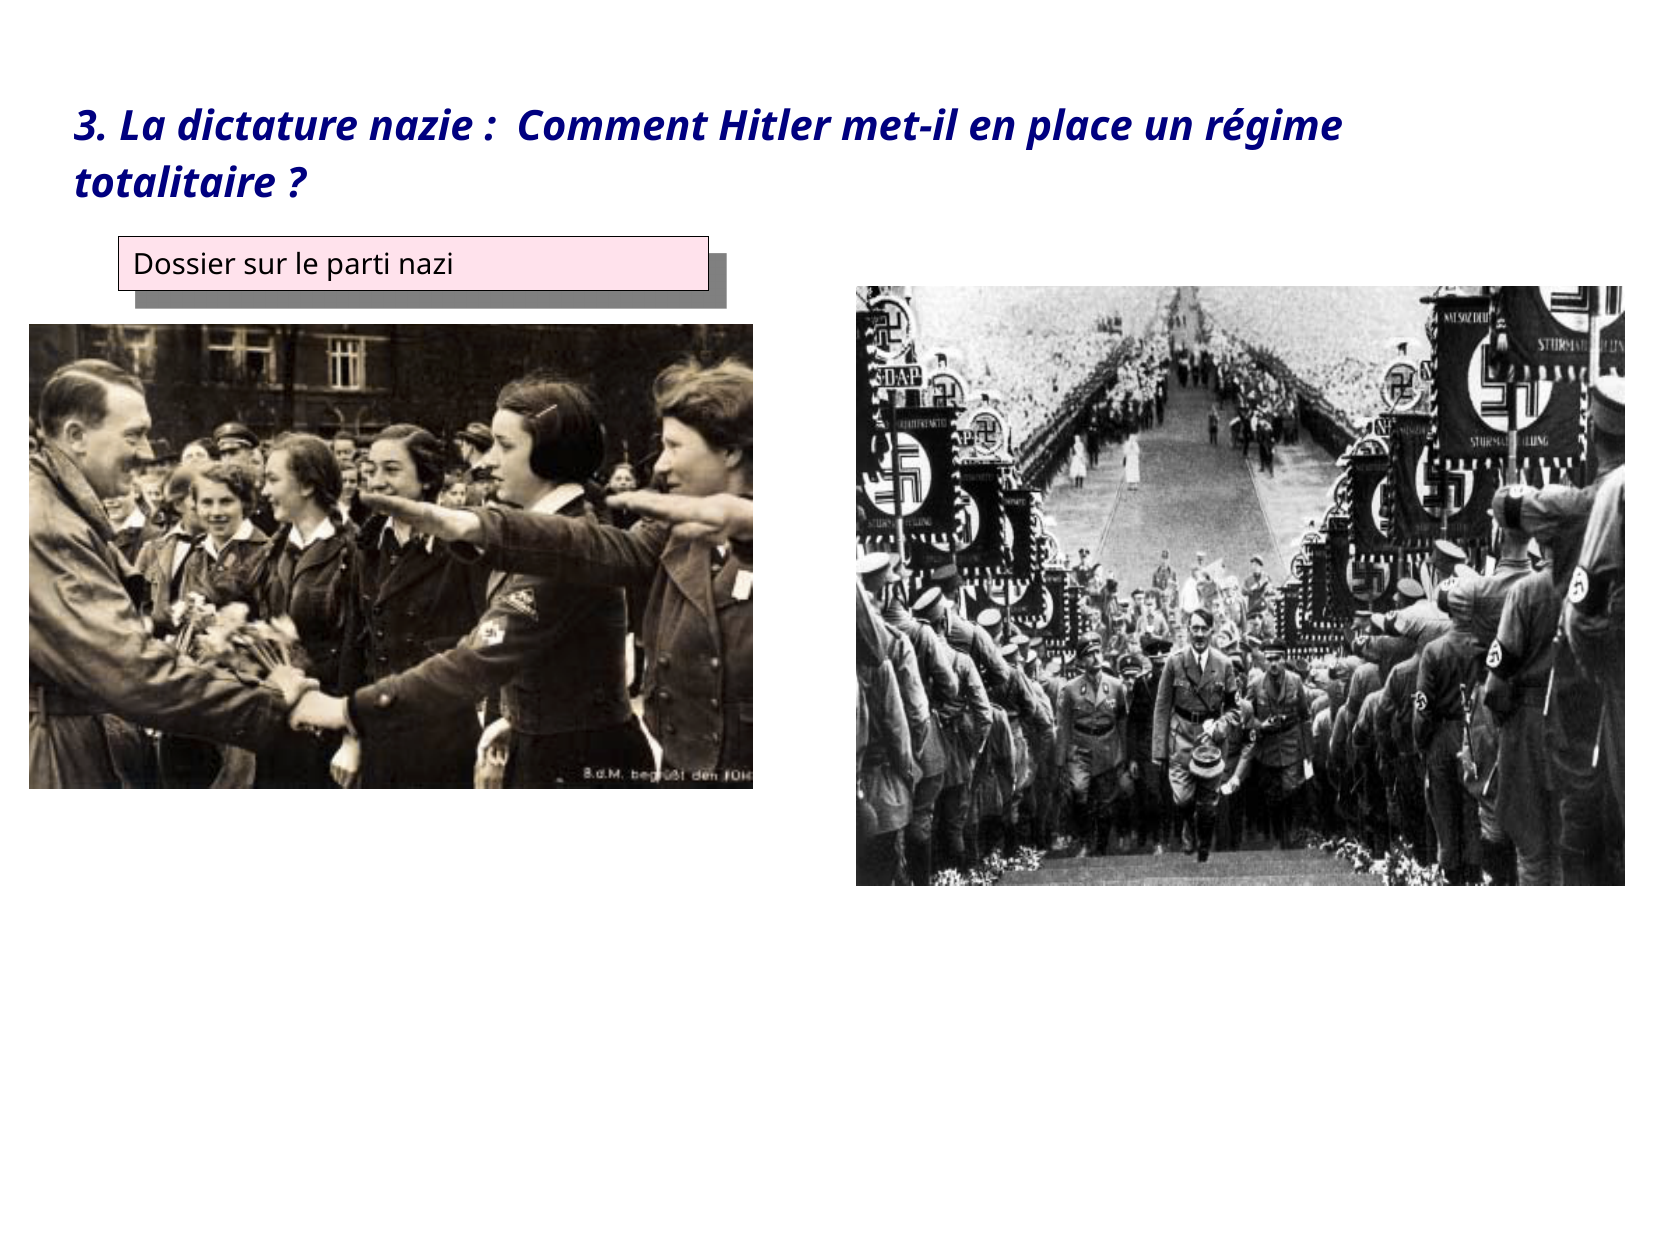

3. La dictature nazie :	Comment Hitler met-il en place un régime totalitaire ?
Dossier sur le parti nazi